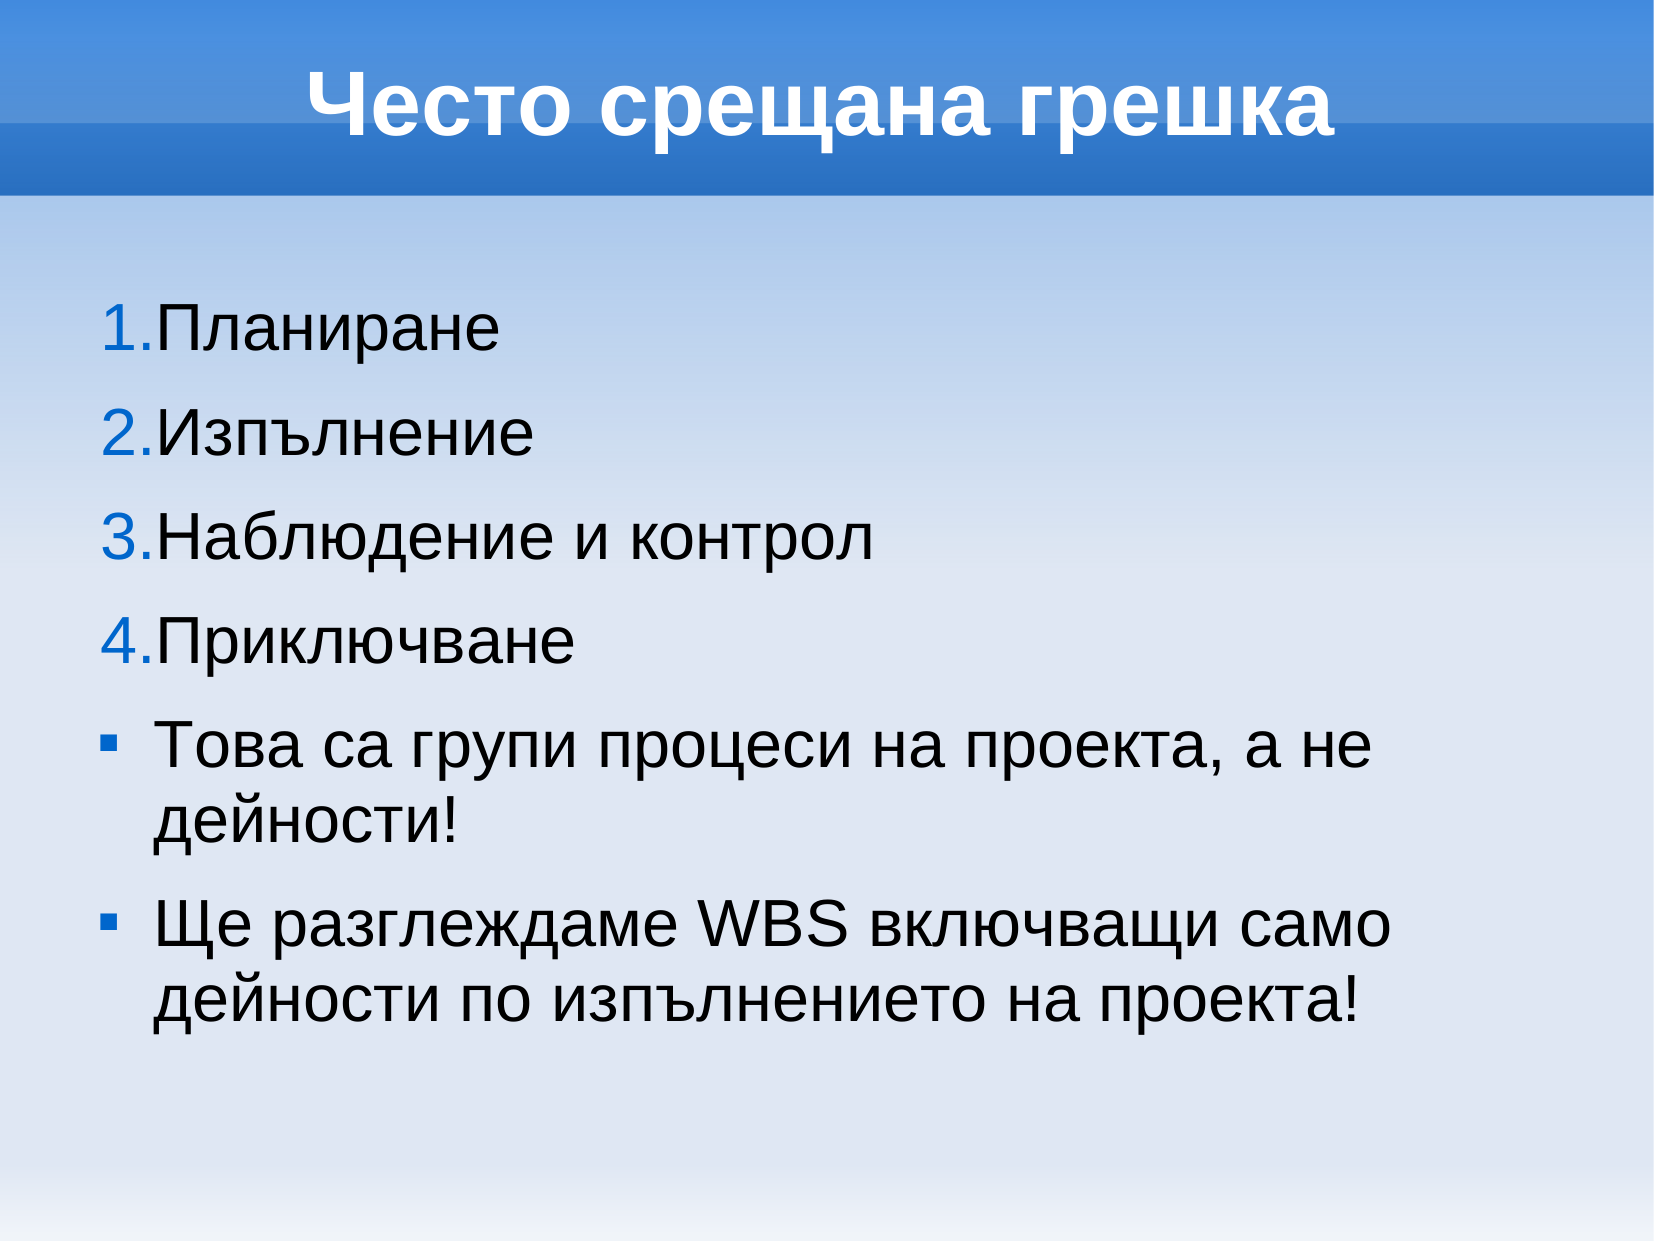

# Често срещана грешка
Планиране
Изпълнение
Наблюдение и контрол
Приключване
Това са групи процеси на проекта, а не дейности!
Ще разглеждаме WBS включващи само дейности по изпълнението на проекта!